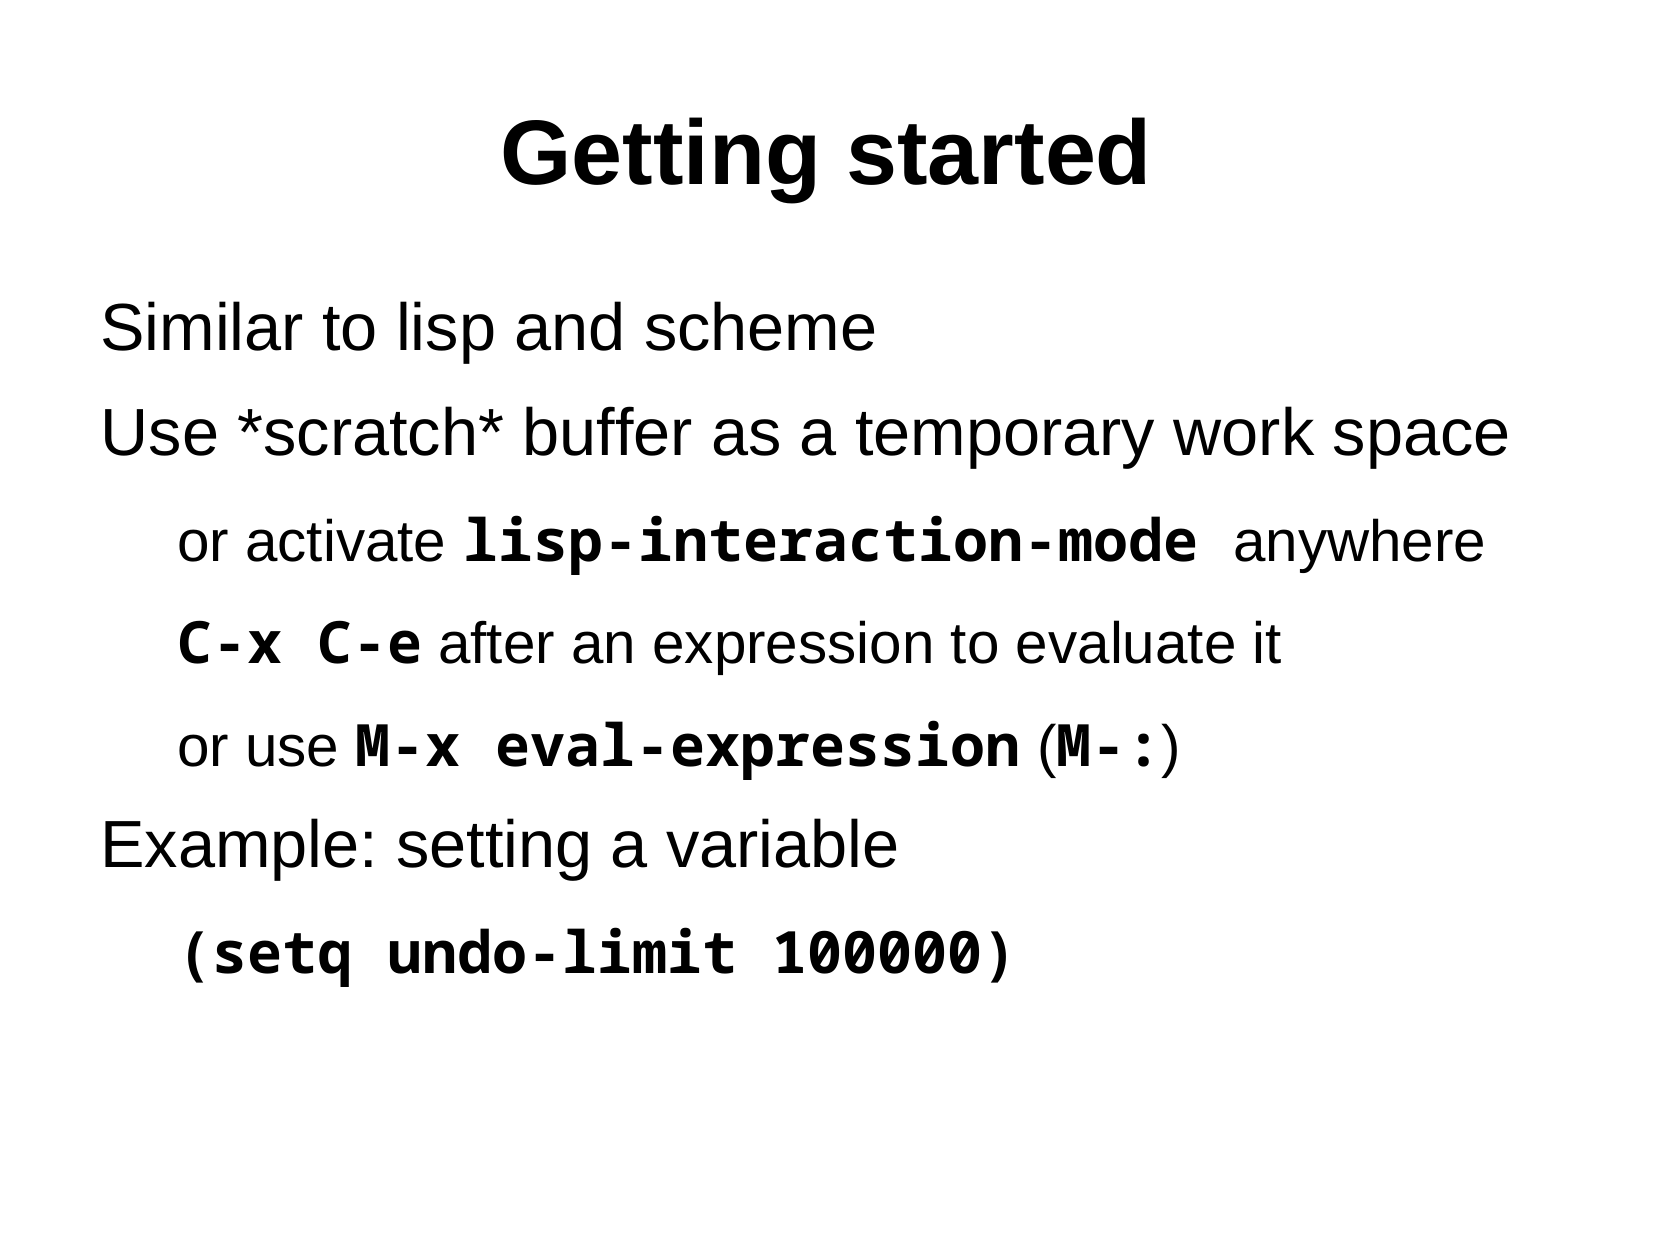

# Getting started
Similar to lisp and scheme
Use *scratch* buffer as a temporary work space
or activate lisp-interaction-mode anywhere
C-x C-e after an expression to evaluate it
or use M-x eval-expression (M-:)
Example: setting a variable
(setq undo-limit 100000)